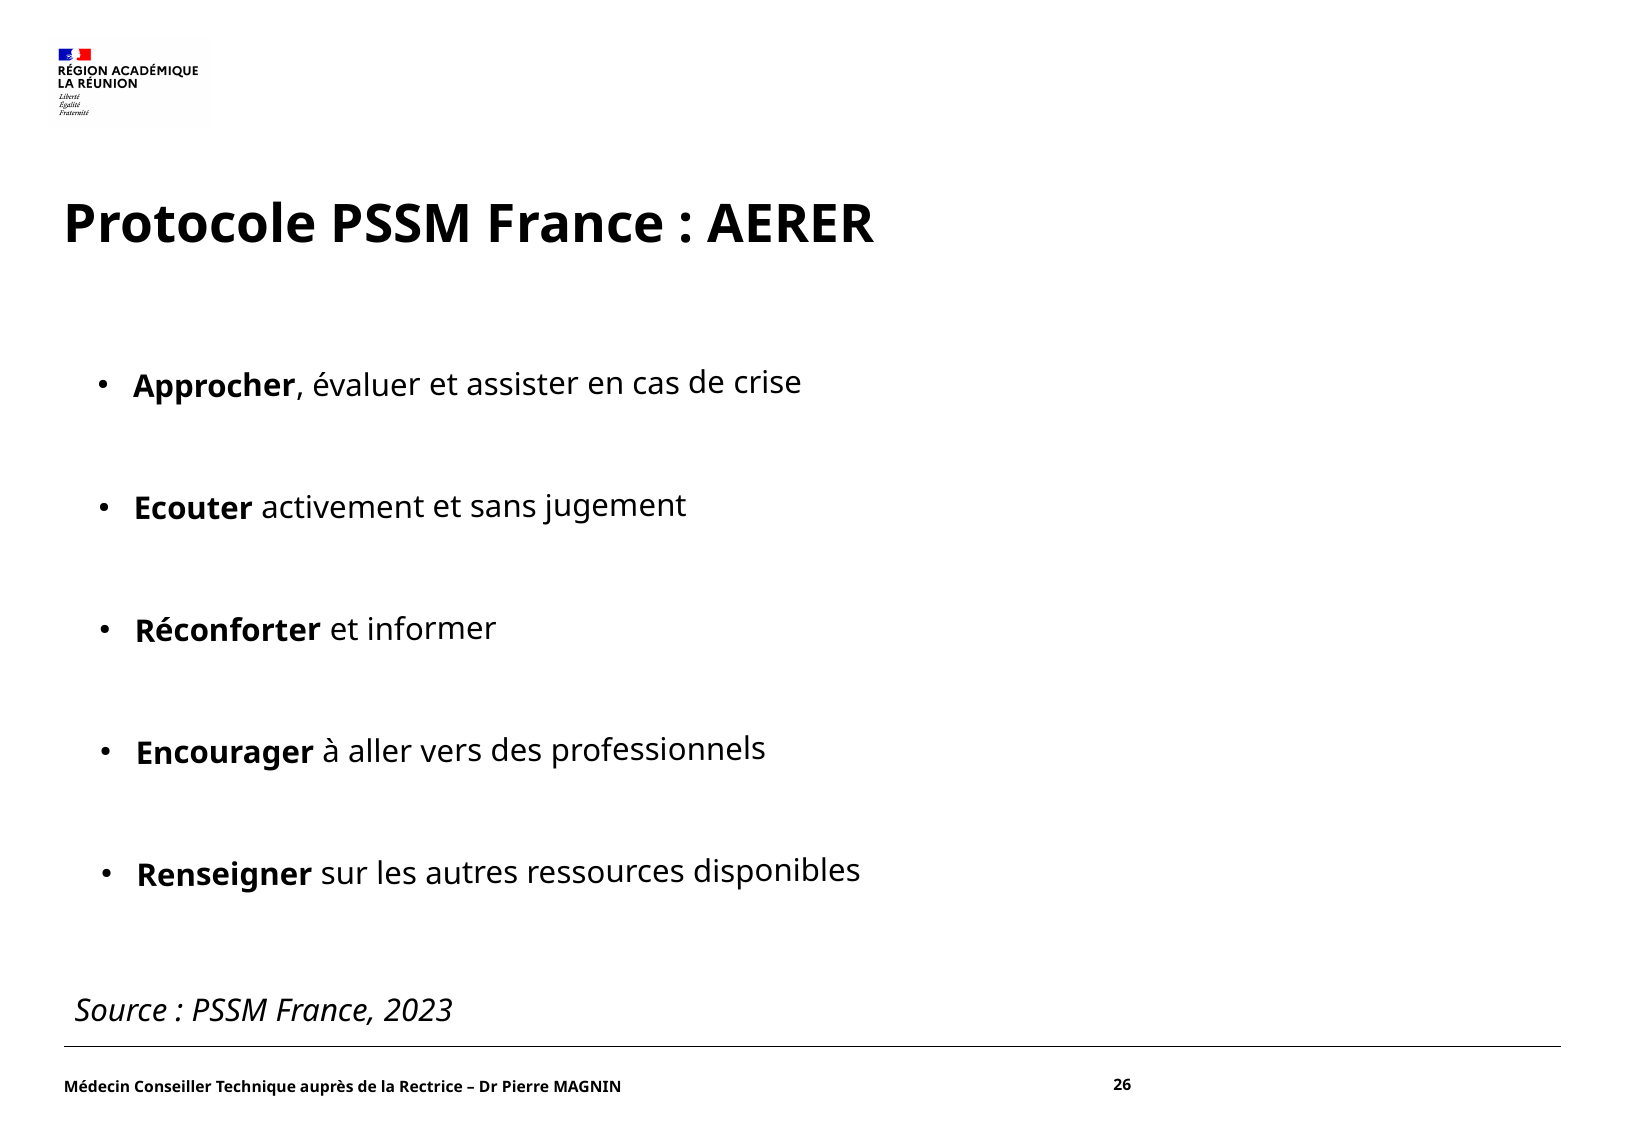

# Protocole PSSM France : AERER
Approcher, évaluer et assister en cas de crise
Ecouter activement et sans jugement
Réconforter et informer
Encourager à aller vers des professionnels
Renseigner sur les autres ressources disponibles
Source : PSSM France, 2023
Médecin Conseiller Technique auprès de la Rectrice – Dr Pierre MAGNIN